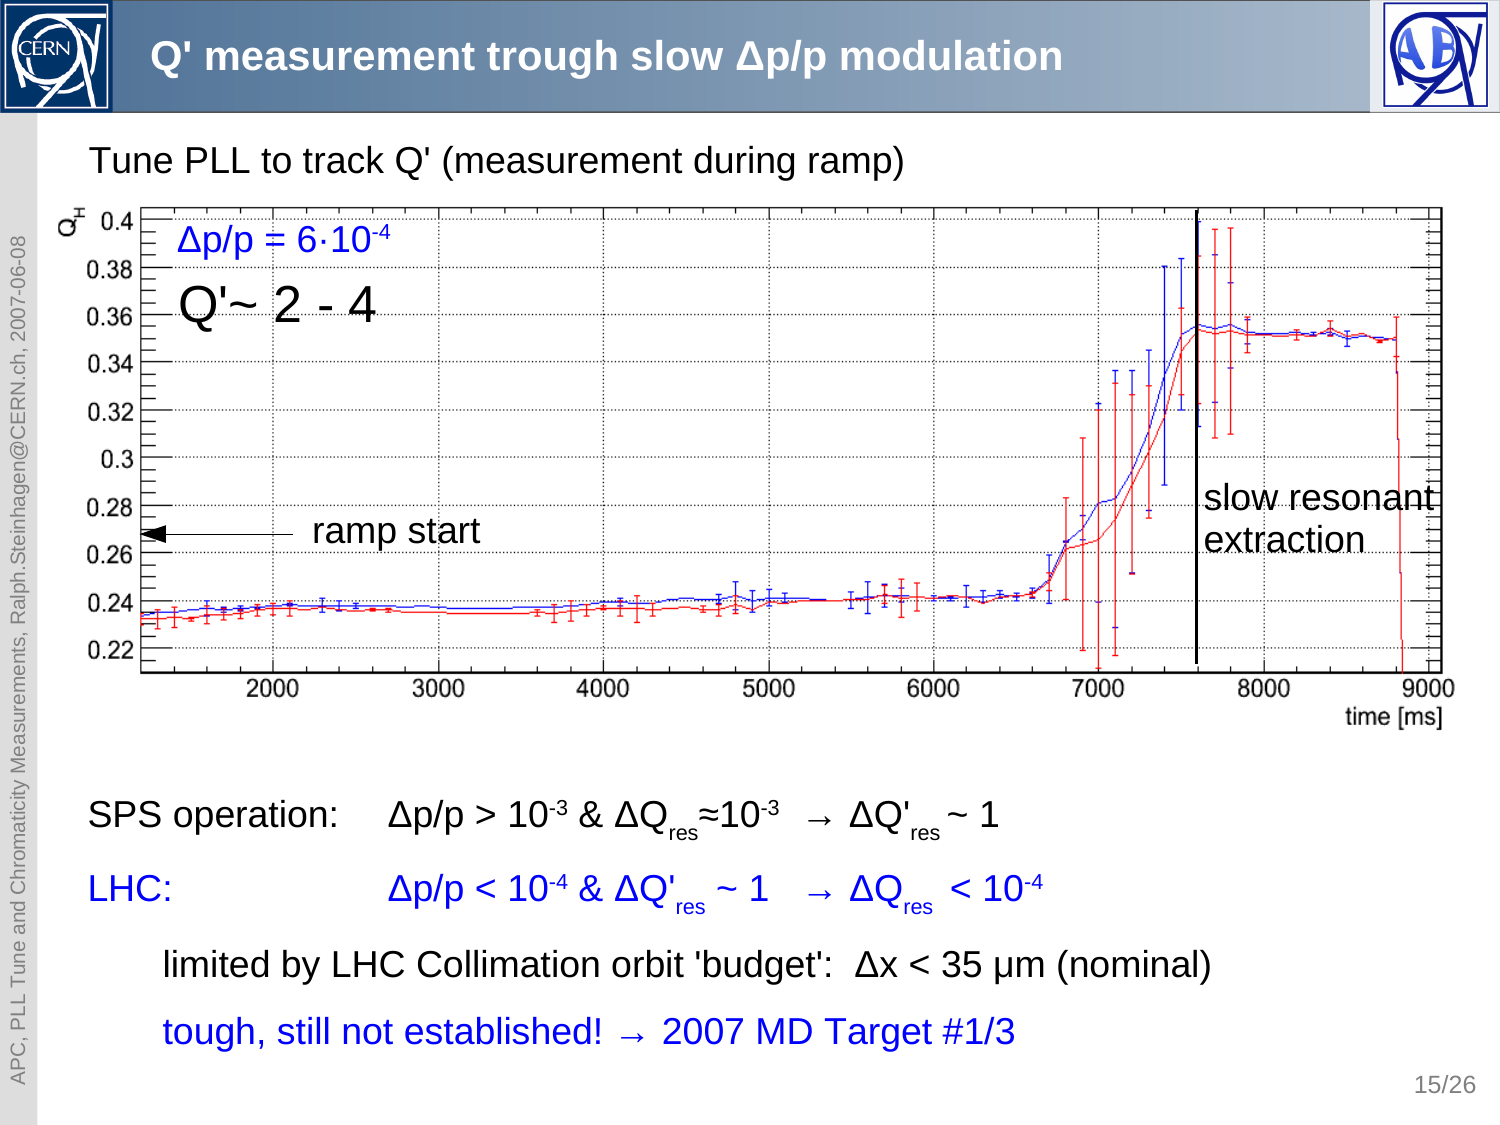

# Q' measurement trough slow Δp/p modulation
Tune PLL to track Q' (measurement during ramp)
Δp/p = 6·10-4
Q'~ 2 - 4
slow resonant
extraction
ramp start
SPS operation:	Δp/p > 10-3 & ΔQres≈10-3 → ΔQ'res ~ 1
LHC: 		Δp/p < 10-4 & ΔQ'res ~ 1 → ΔQres < 10-4
limited by LHC Collimation orbit 'budget': Δx < 35 μm (nominal)
tough, still not established! → 2007 MD Target #1/3